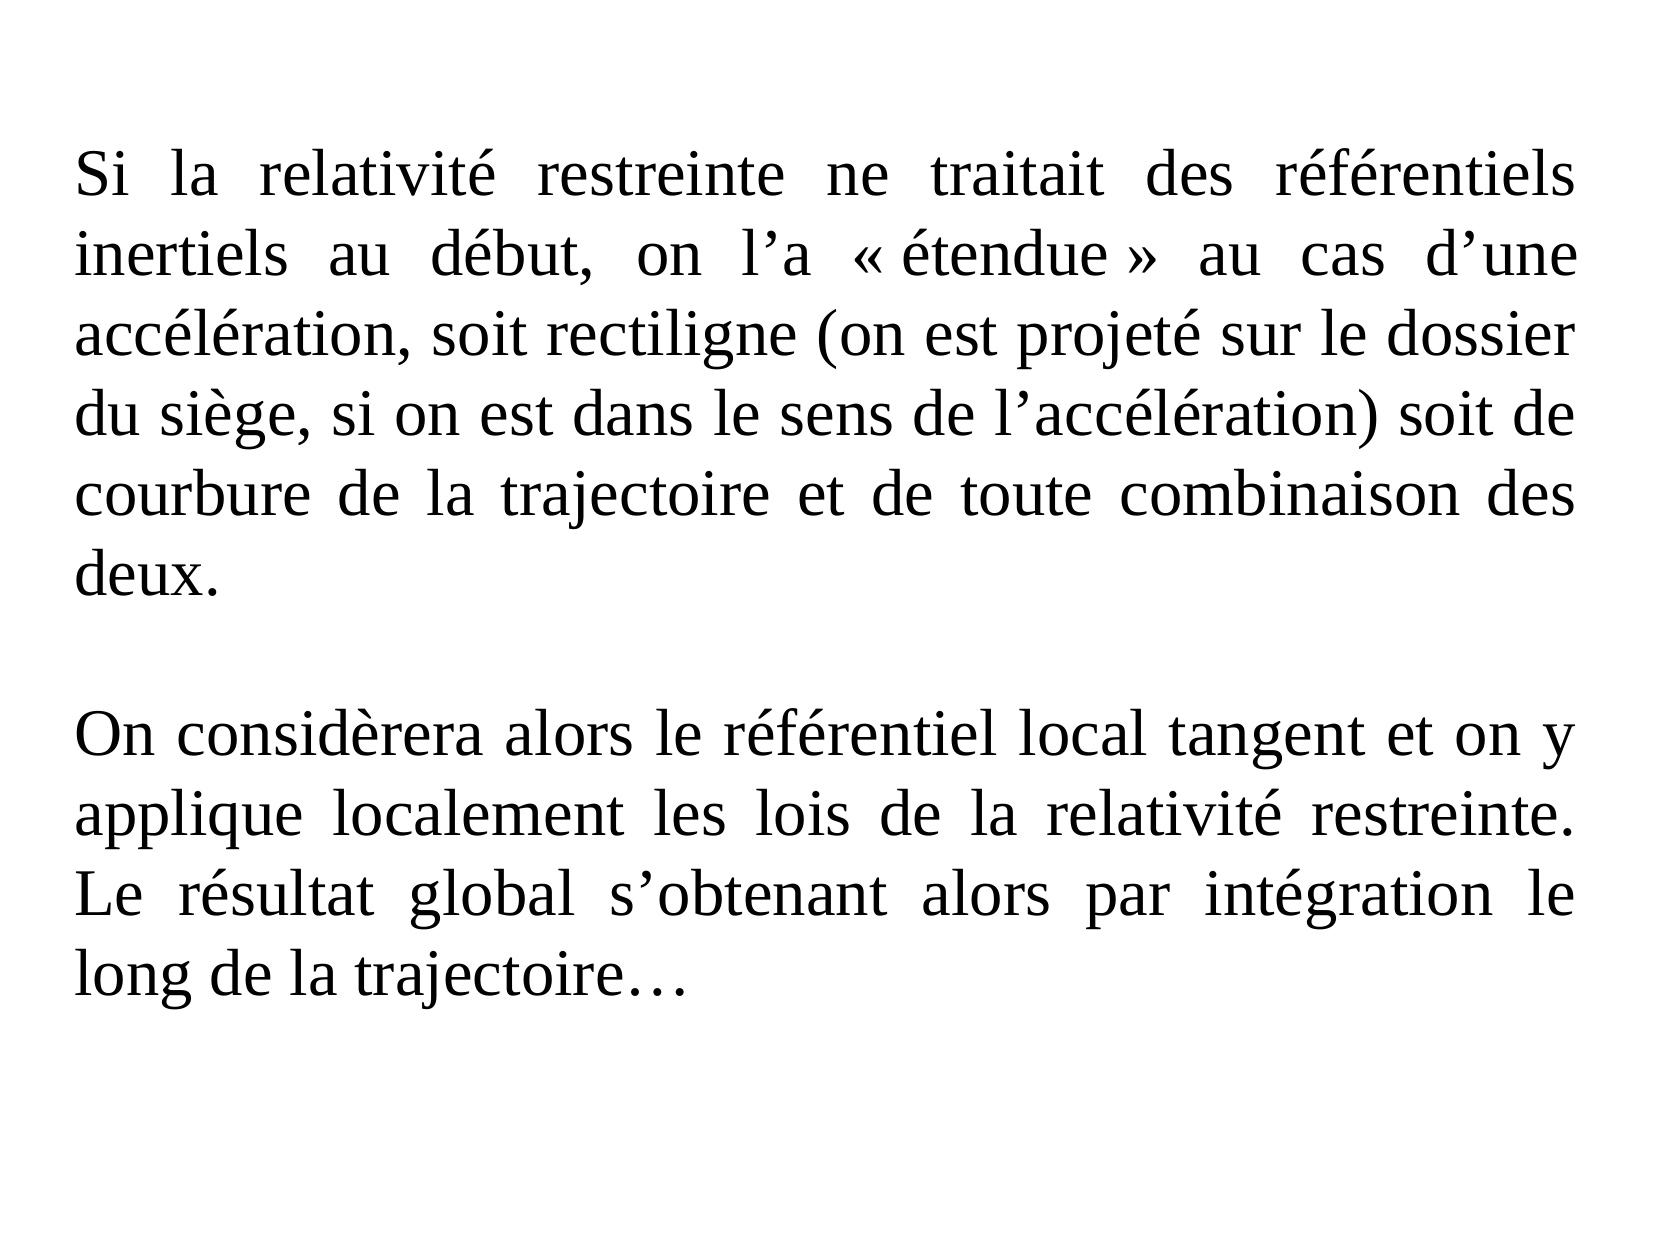

Si la relativité restreinte ne traitait des référentiels inertiels au début, on l’a « étendue » au cas d’une accélération, soit rectiligne (on est projeté sur le dossier du siège, si on est dans le sens de l’accélération) soit de courbure de la trajectoire et de toute combinaison des deux.
On considèrera alors le référentiel local tangent et on y applique localement les lois de la relativité restreinte. Le résultat global s’obtenant alors par intégration le long de la trajectoire…